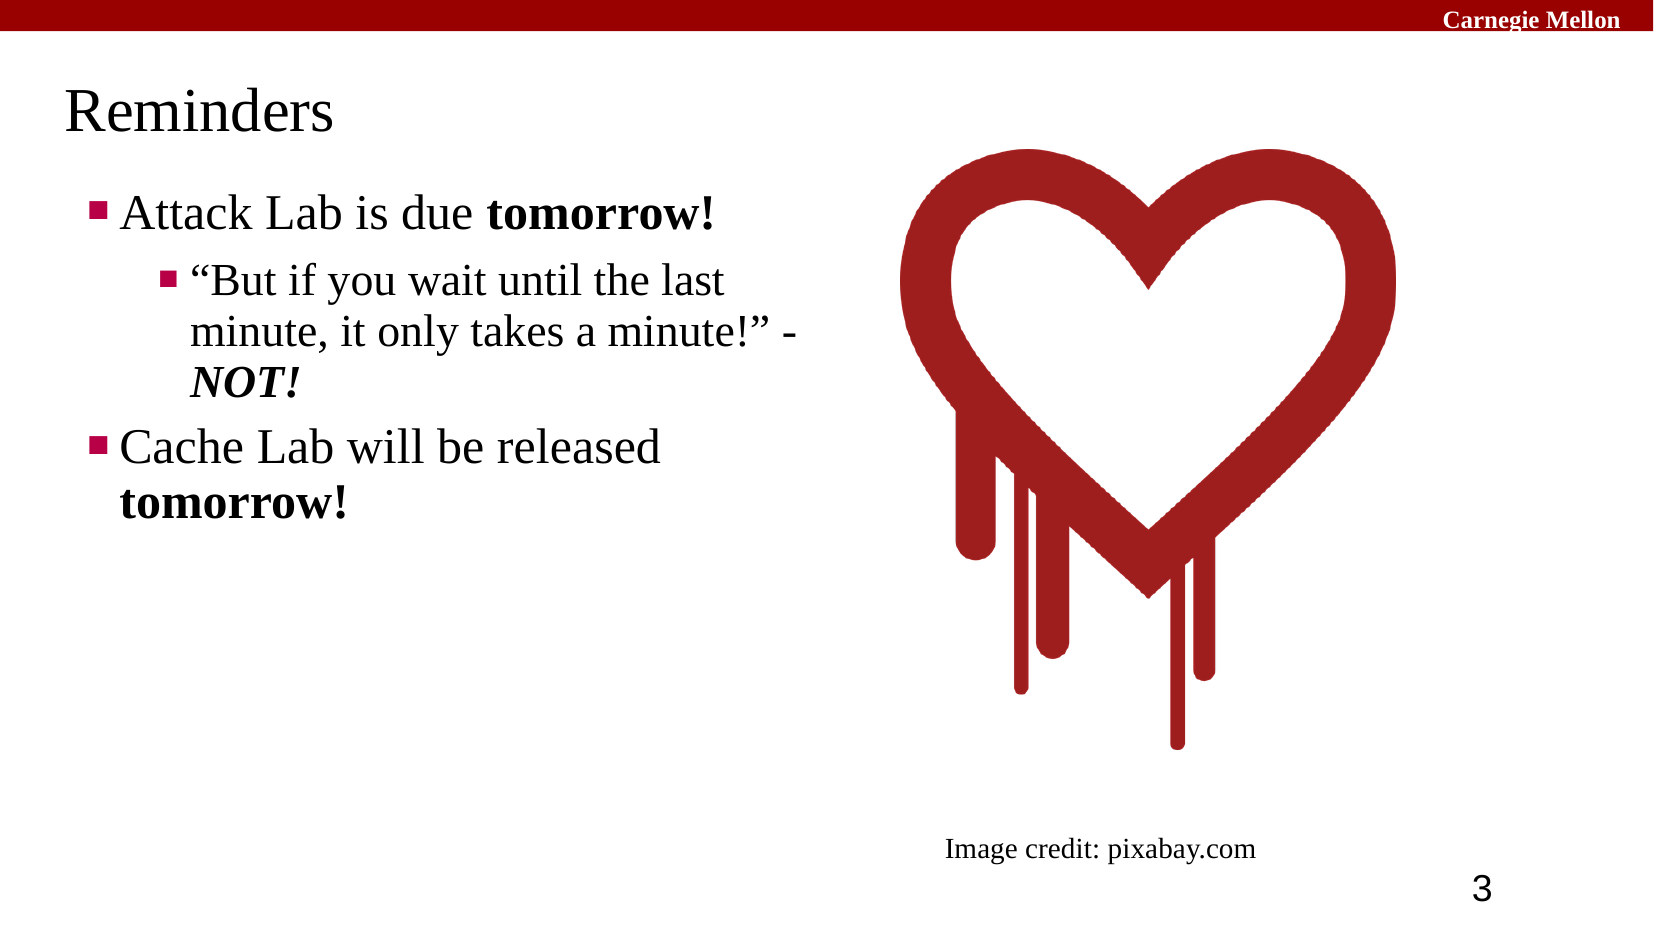

# Reminders
Attack Lab is due tomorrow!
“But if you wait until the last minute, it only takes a minute!” - NOT!
Cache Lab will be released tomorrow!
Image credit: pixabay.com